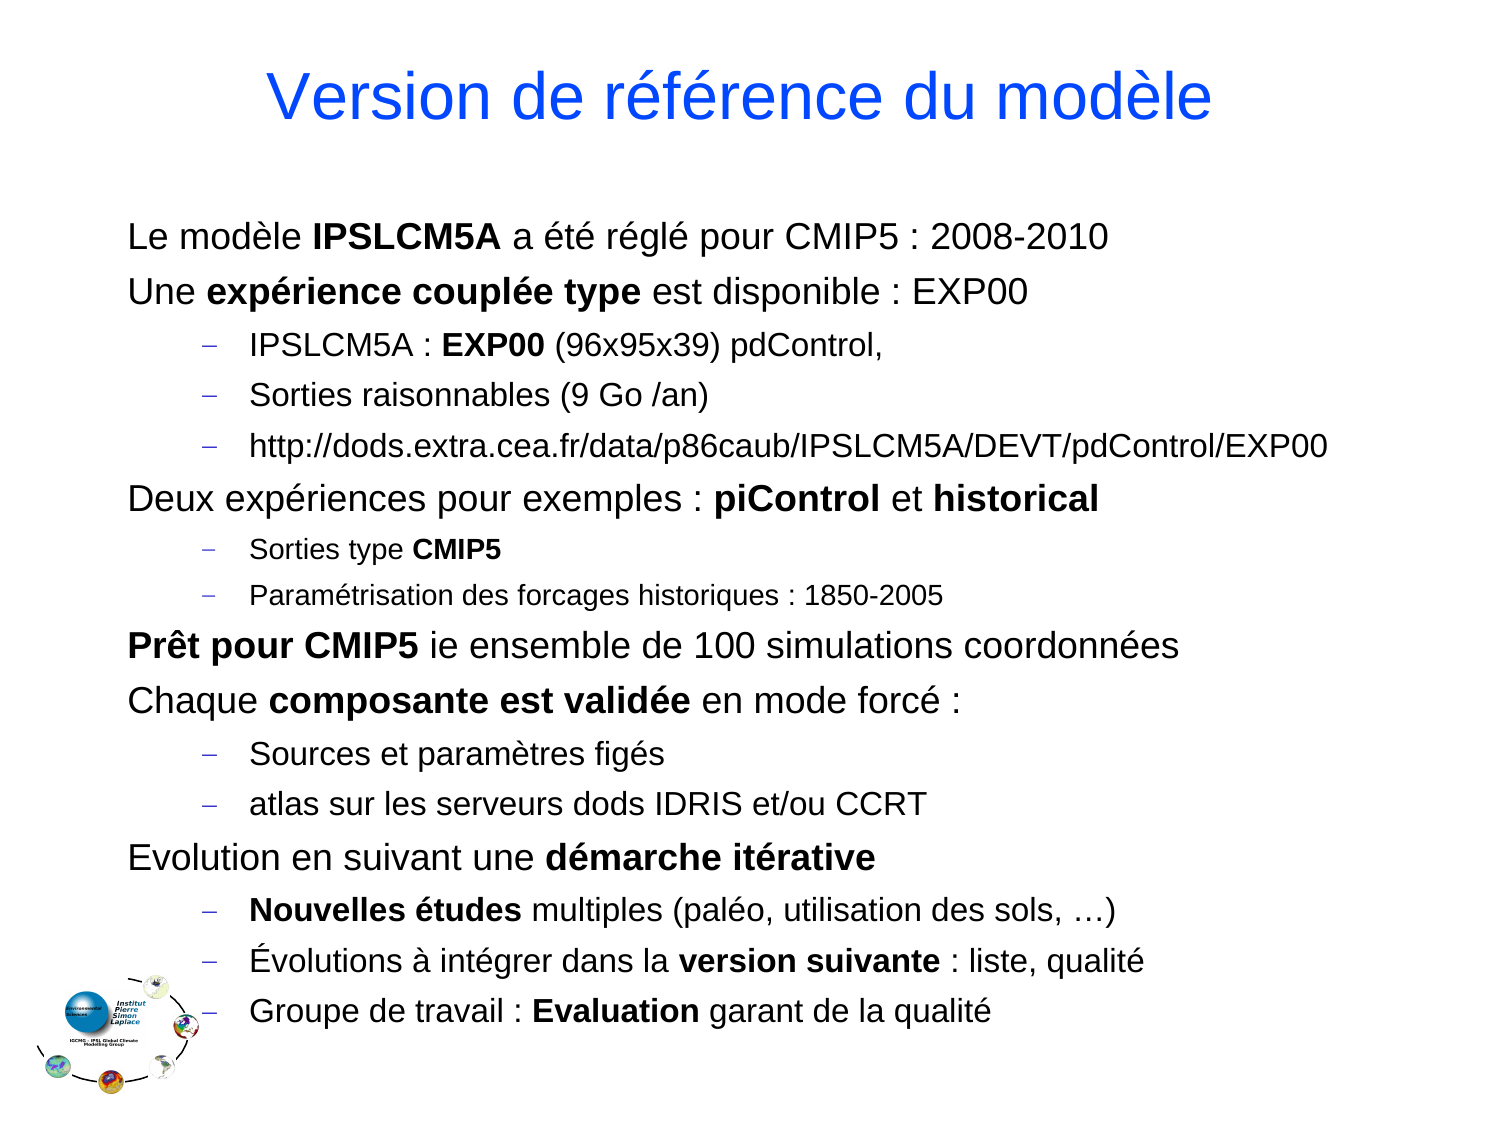

Version de référence du modèle
# Le modèle IPSLCM5A a été réglé pour CMIP5 : 2008-2010
Une expérience couplée type est disponible : EXP00
IPSLCM5A : EXP00 (96x95x39) pdControl,
Sorties raisonnables (9 Go /an)
http://dods.extra.cea.fr/data/p86caub/IPSLCM5A/DEVT/pdControl/EXP00
Deux expériences pour exemples : piControl et historical
Sorties type CMIP5
Paramétrisation des forcages historiques : 1850-2005
Prêt pour CMIP5 ie ensemble de 100 simulations coordonnées
Chaque composante est validée en mode forcé :
Sources et paramètres figés
atlas sur les serveurs dods IDRIS et/ou CCRT
Evolution en suivant une démarche itérative
Nouvelles études multiples (paléo, utilisation des sols, …)
Évolutions à intégrer dans la version suivante : liste, qualité
Groupe de travail : Evaluation garant de la qualité